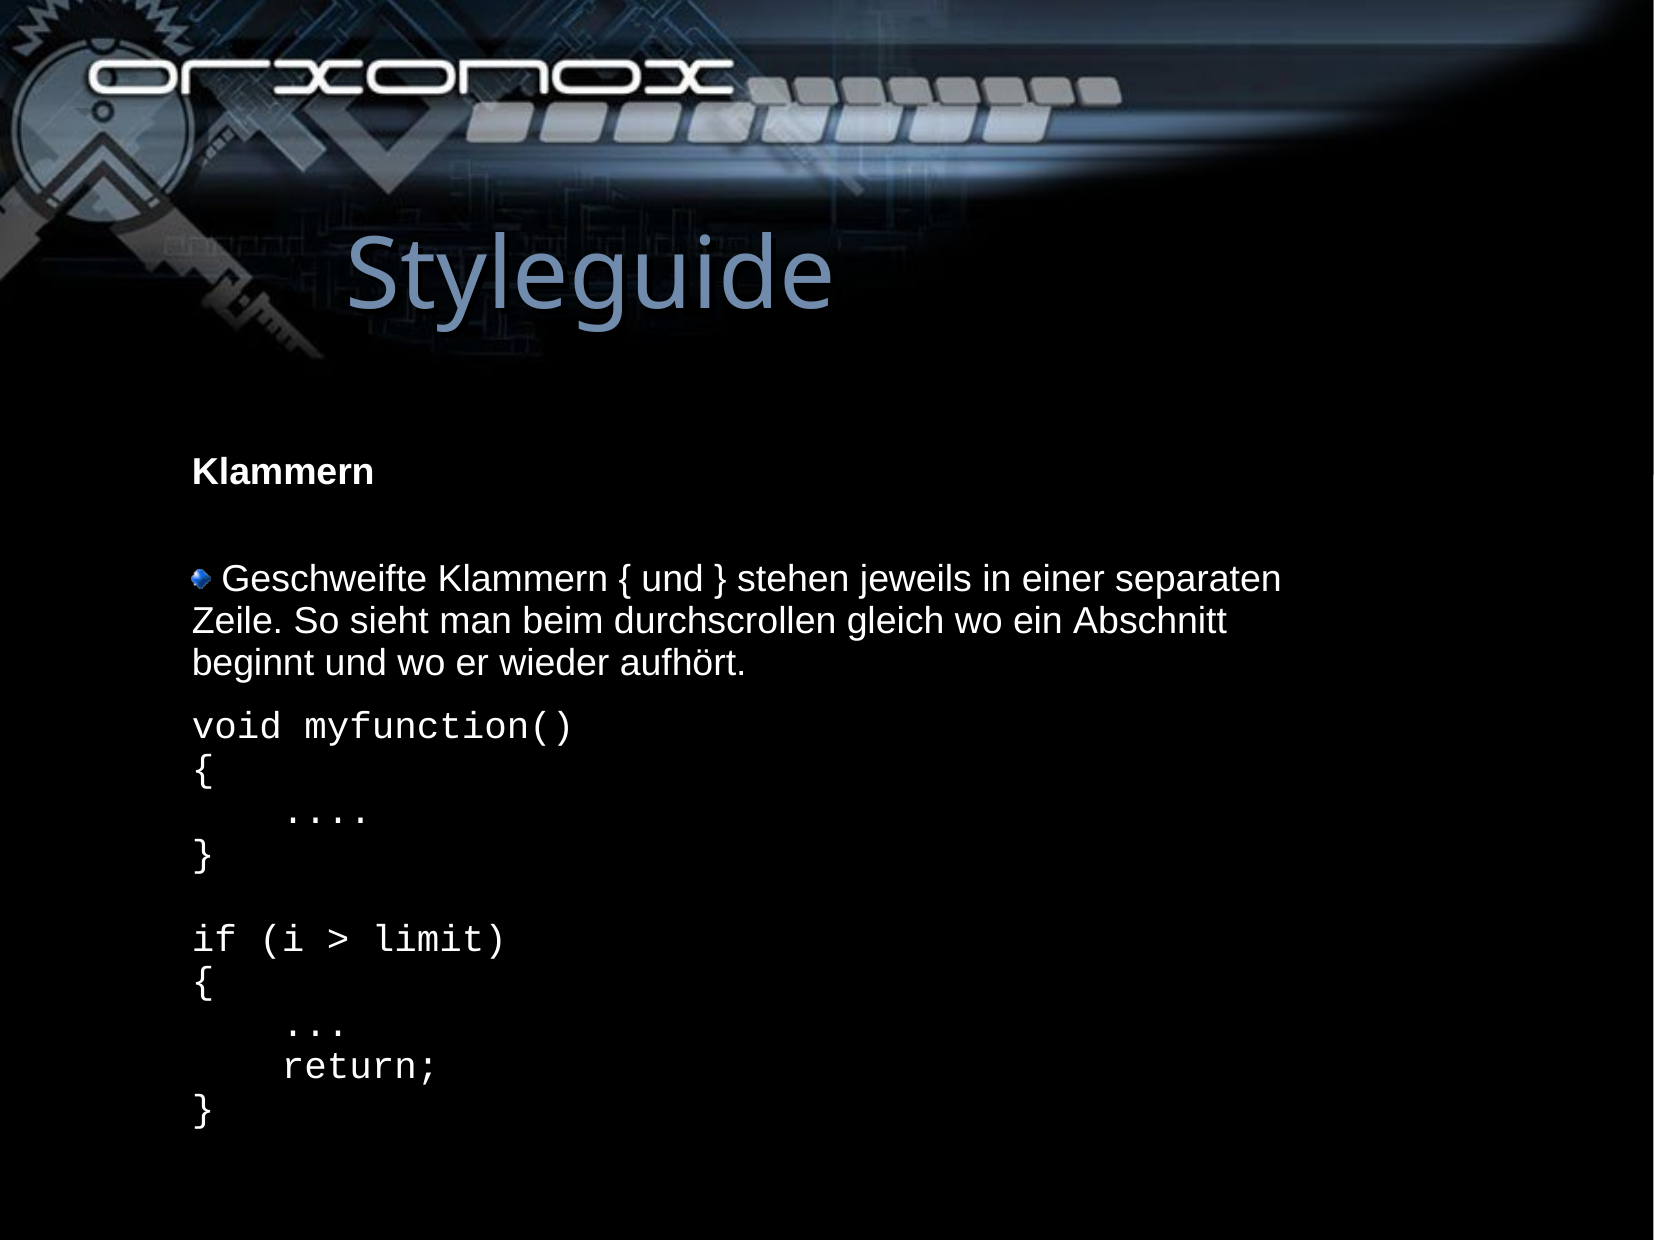

Styleguide
Klammern
 Geschweifte Klammern { und } stehen jeweils in einer separaten Zeile. So sieht man beim durchscrollen gleich wo ein Abschnitt beginnt und wo er wieder aufhört.
void myfunction()
{
 ....
}
if (i > limit)
{
 ...
 return;
}